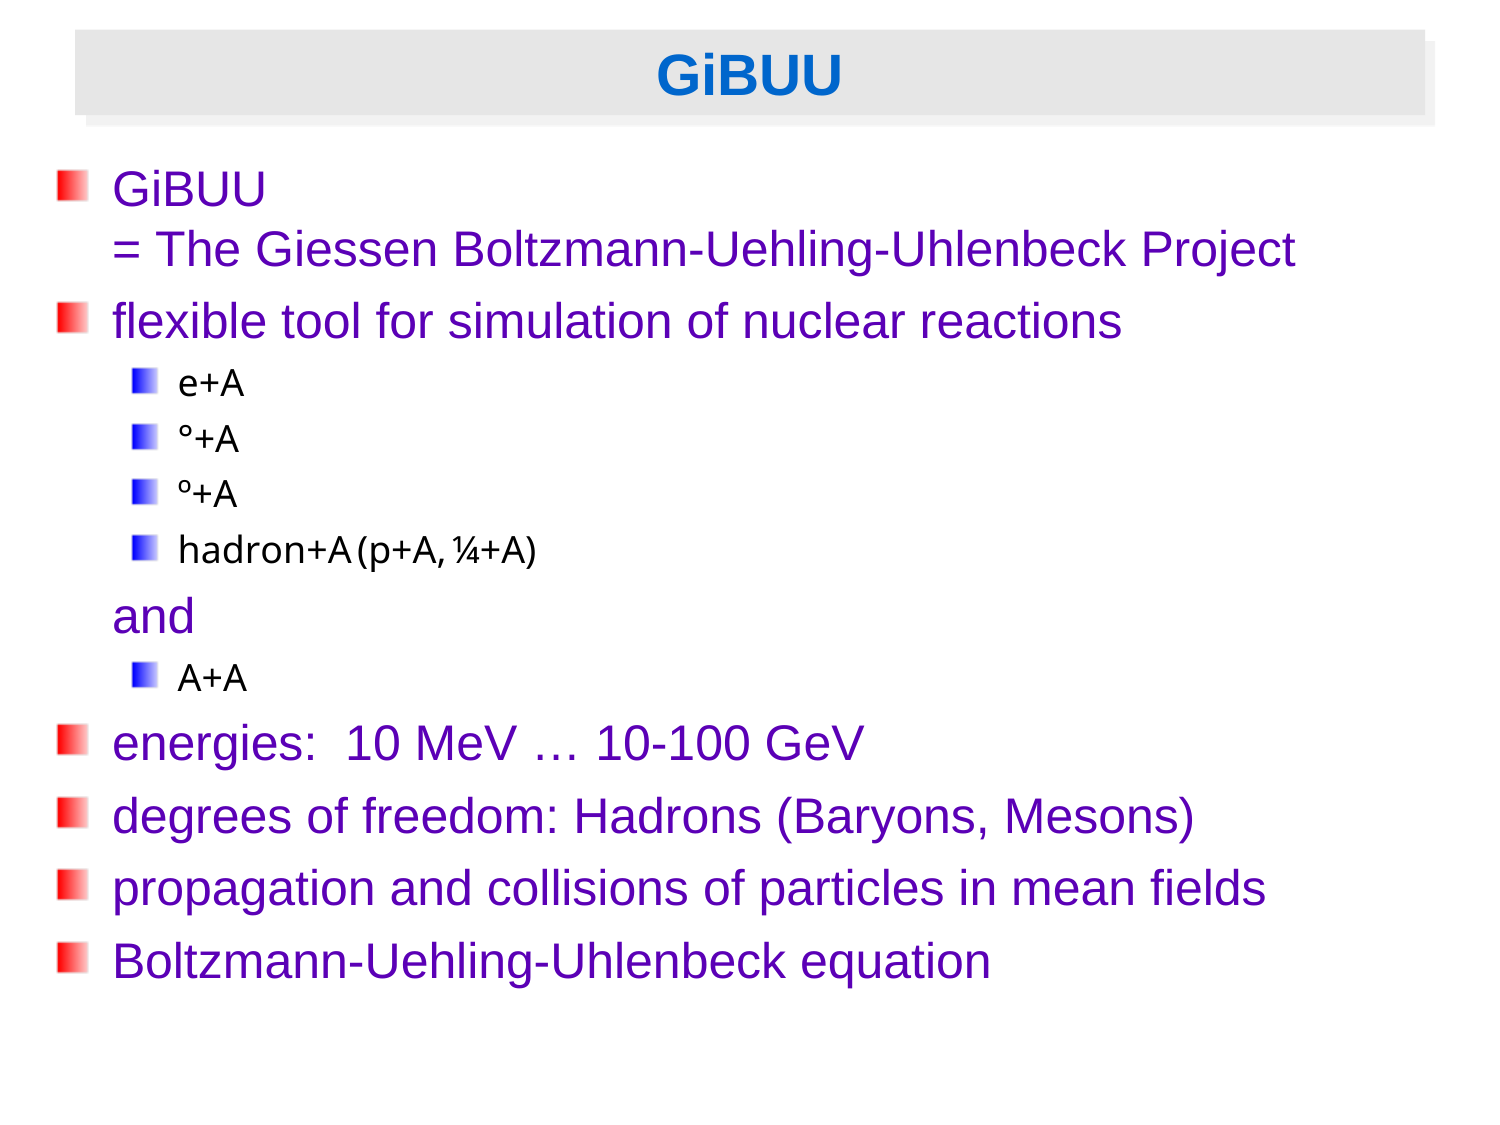

# GiBUU
GiBUU
= The Giessen Boltzmann-Uehling-Uhlenbeck Project
flexible tool for simulation of nuclear reactions
e+A
°+A
º+A
hadron+A (p+A, ¼+A)
and
A+A
energies: 10 MeV … 10-100 GeV
degrees of freedom: Hadrons (Baryons, Mesons)
propagation and collisions of particles in mean fields
Boltzmann-Uehling-Uhlenbeck equation